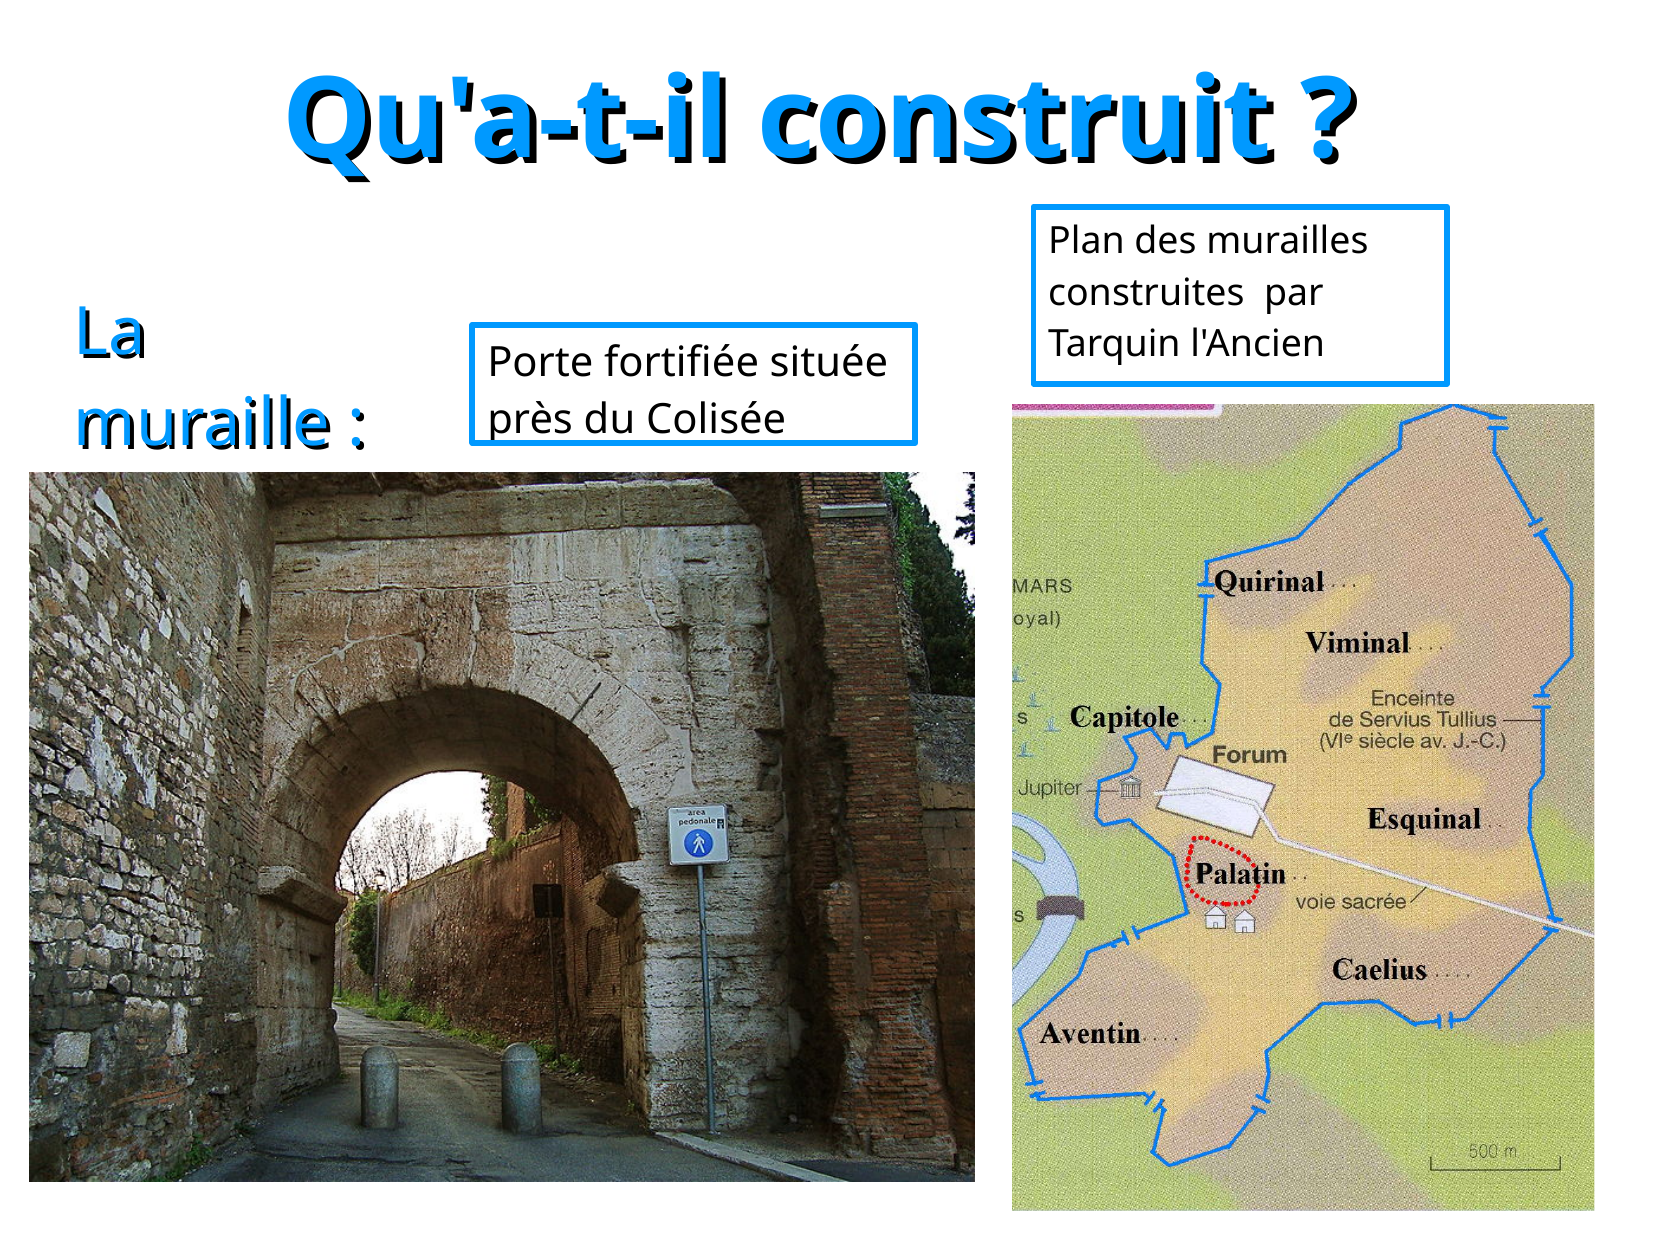

Qu'a-t-il construit ?
Plan des murailles construites par Tarquin l'Ancien
La muraille :
Porte fortifiée située près du Colisée